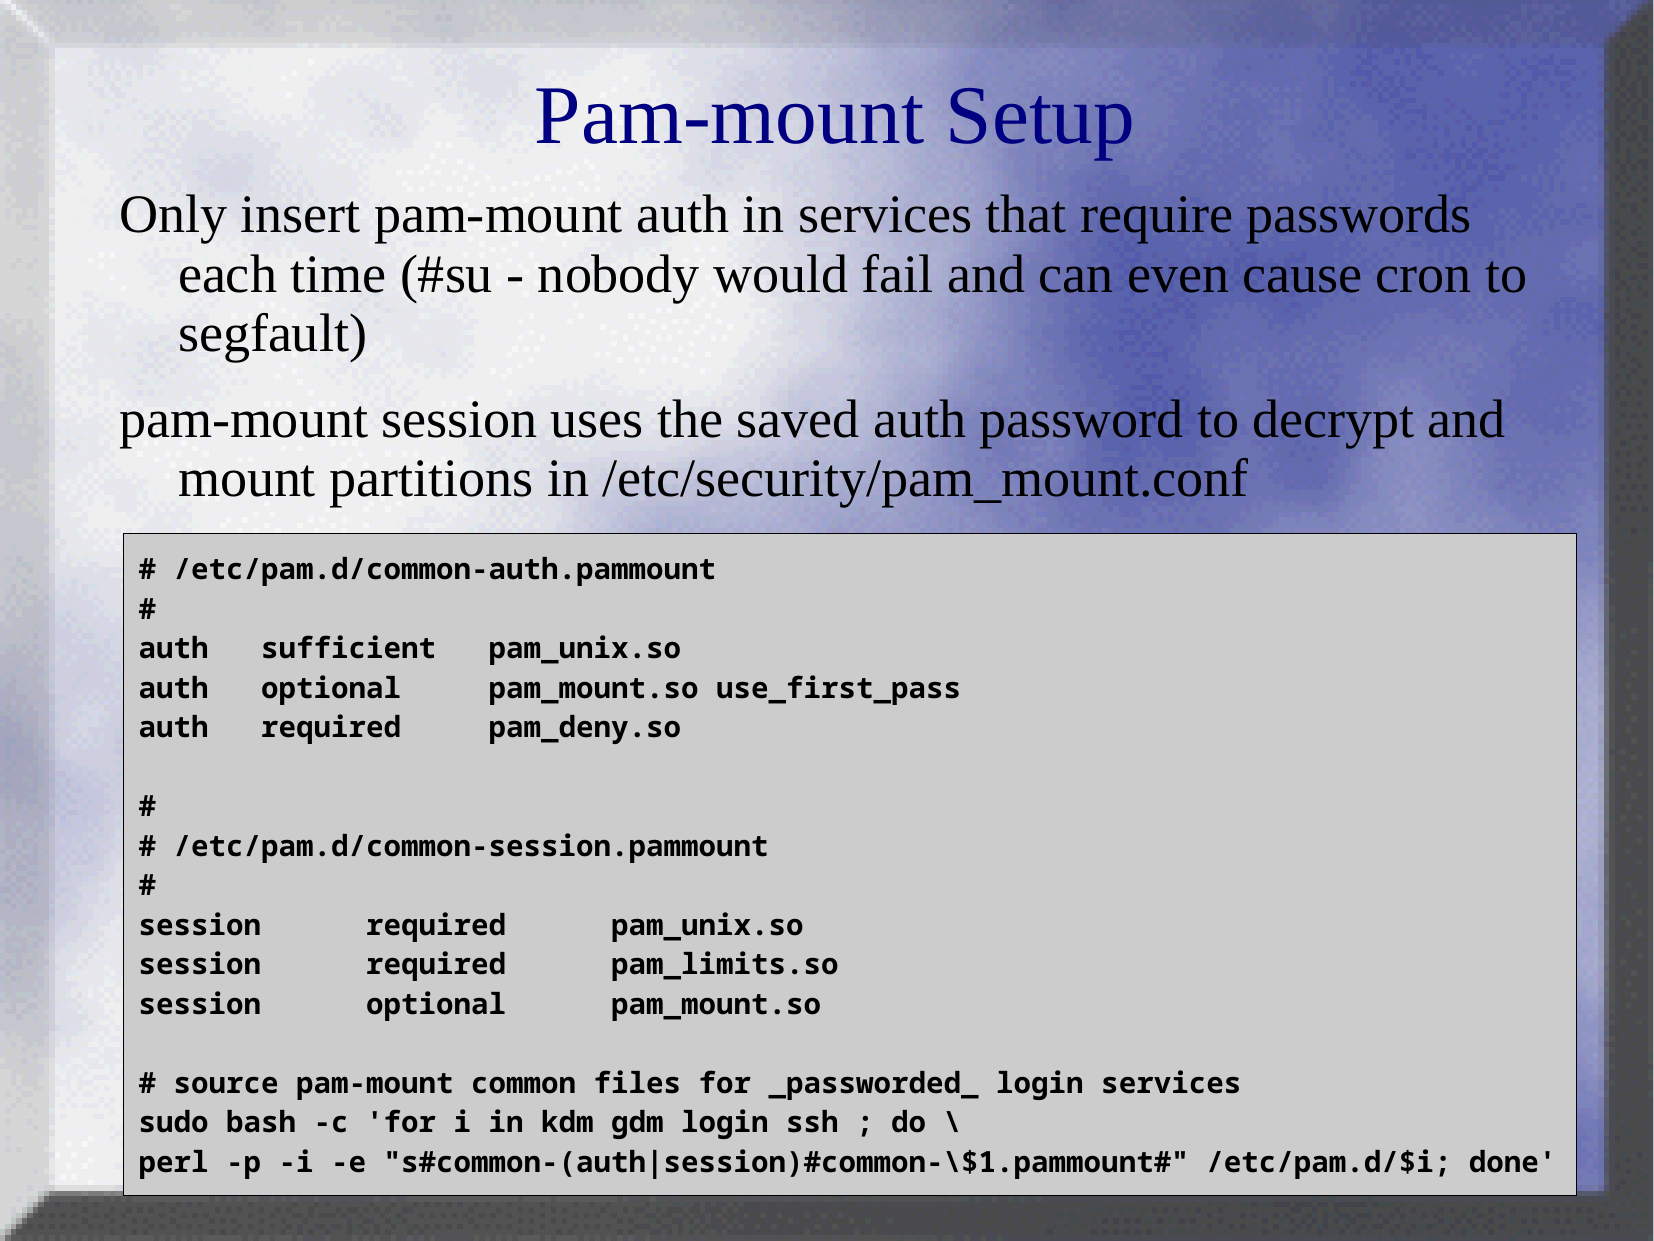

# Pam-mount Setup
Only insert pam-mount auth in services that require passwords each time (#su - nobody would fail and can even cause cron to segfault)
pam-mount session uses the saved auth password to decrypt and mount partitions in /etc/security/pam_mount.conf
# /etc/pam.d/common-auth.pammount
#
auth sufficient pam_unix.so
auth optional pam_mount.so use_first_pass
auth required pam_deny.so
#
# /etc/pam.d/common-session.pammount
#
session required	pam_unix.so
session required	pam_limits.so
session optional pam_mount.so
# source pam-mount common files for _passworded_ login services
sudo bash -c 'for i in kdm gdm login ssh ; do \
perl -p -i -e "s#common-(auth|session)#common-\$1.pammount#" /etc/pam.d/$i; done'